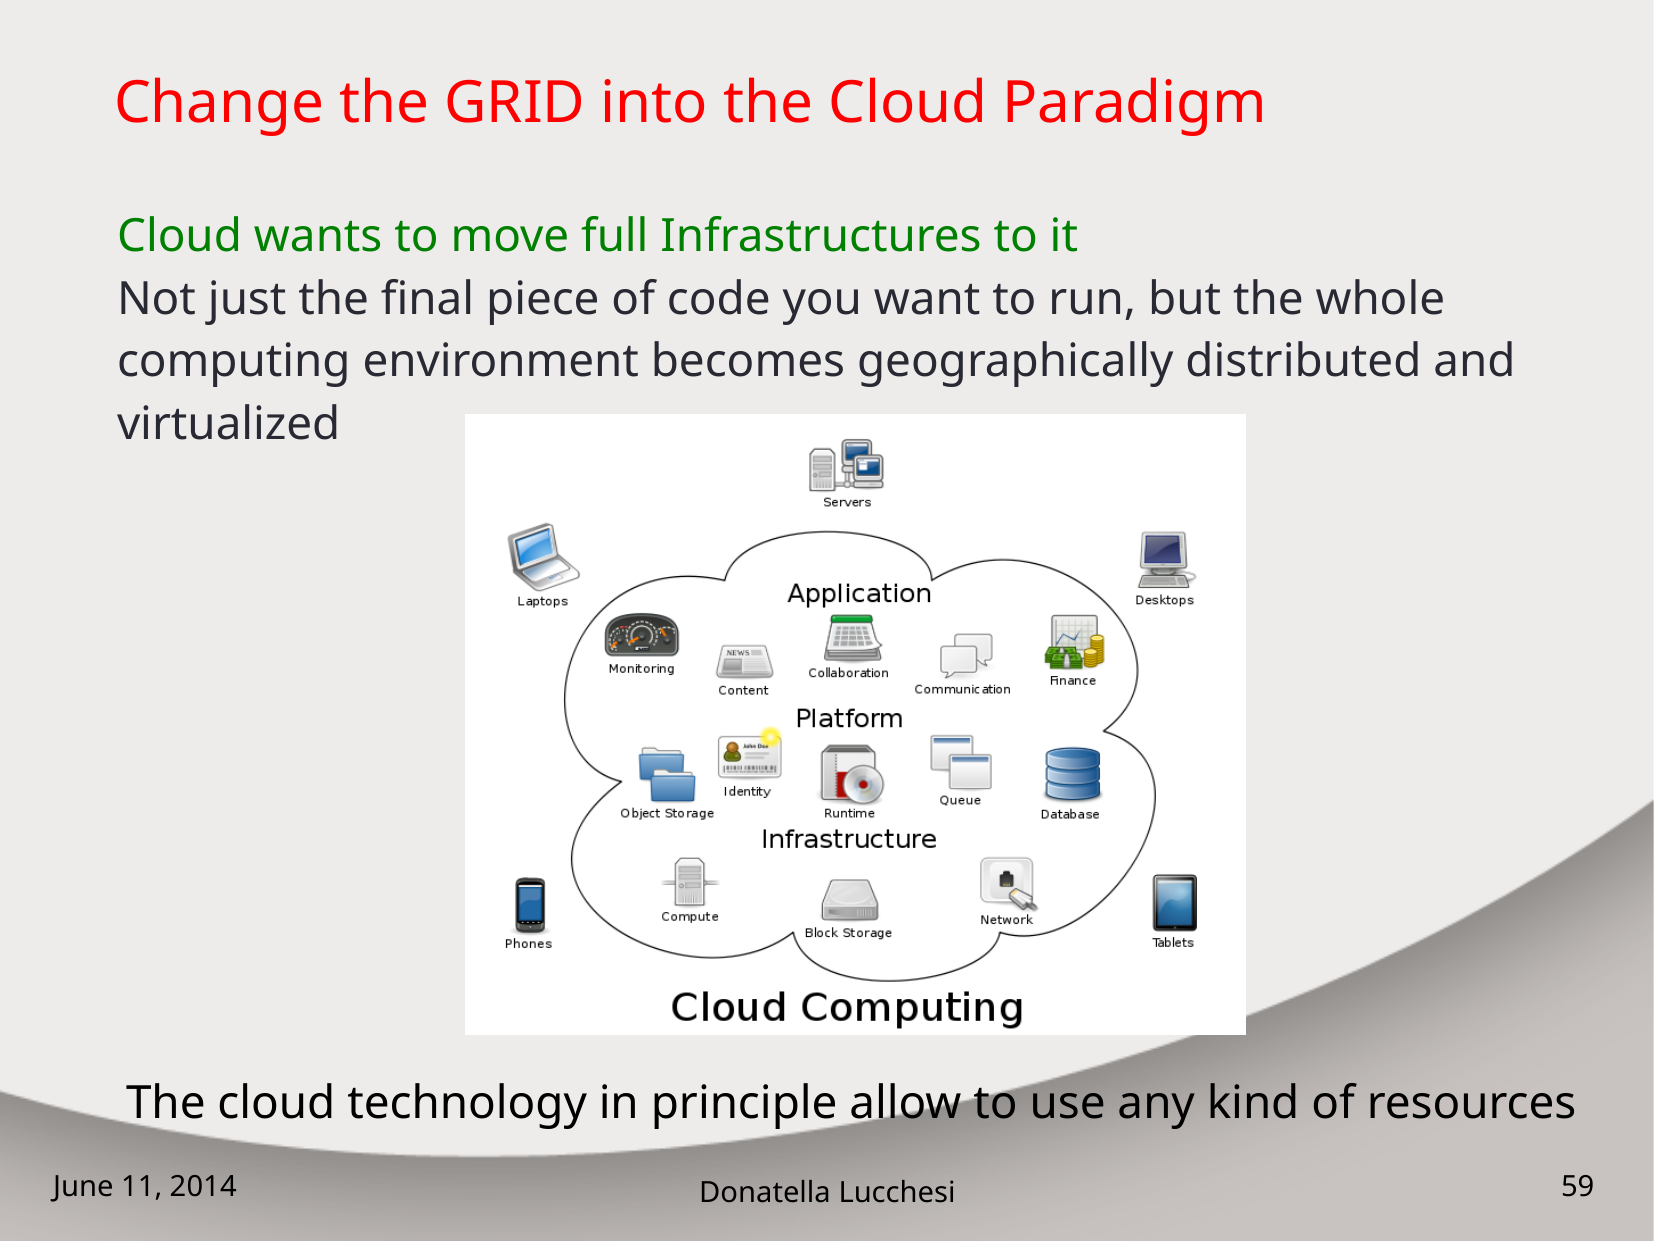

Change the GRID into the Cloud Paradigm
Cloud wants to move full Infrastructures to it
Not just the final piece of code you want to run, but the whole
computing environment becomes geographically distributed and
virtualized
The cloud technology in principle allow to use any kind of resources
June 11, 2014
59
Donatella Lucchesi